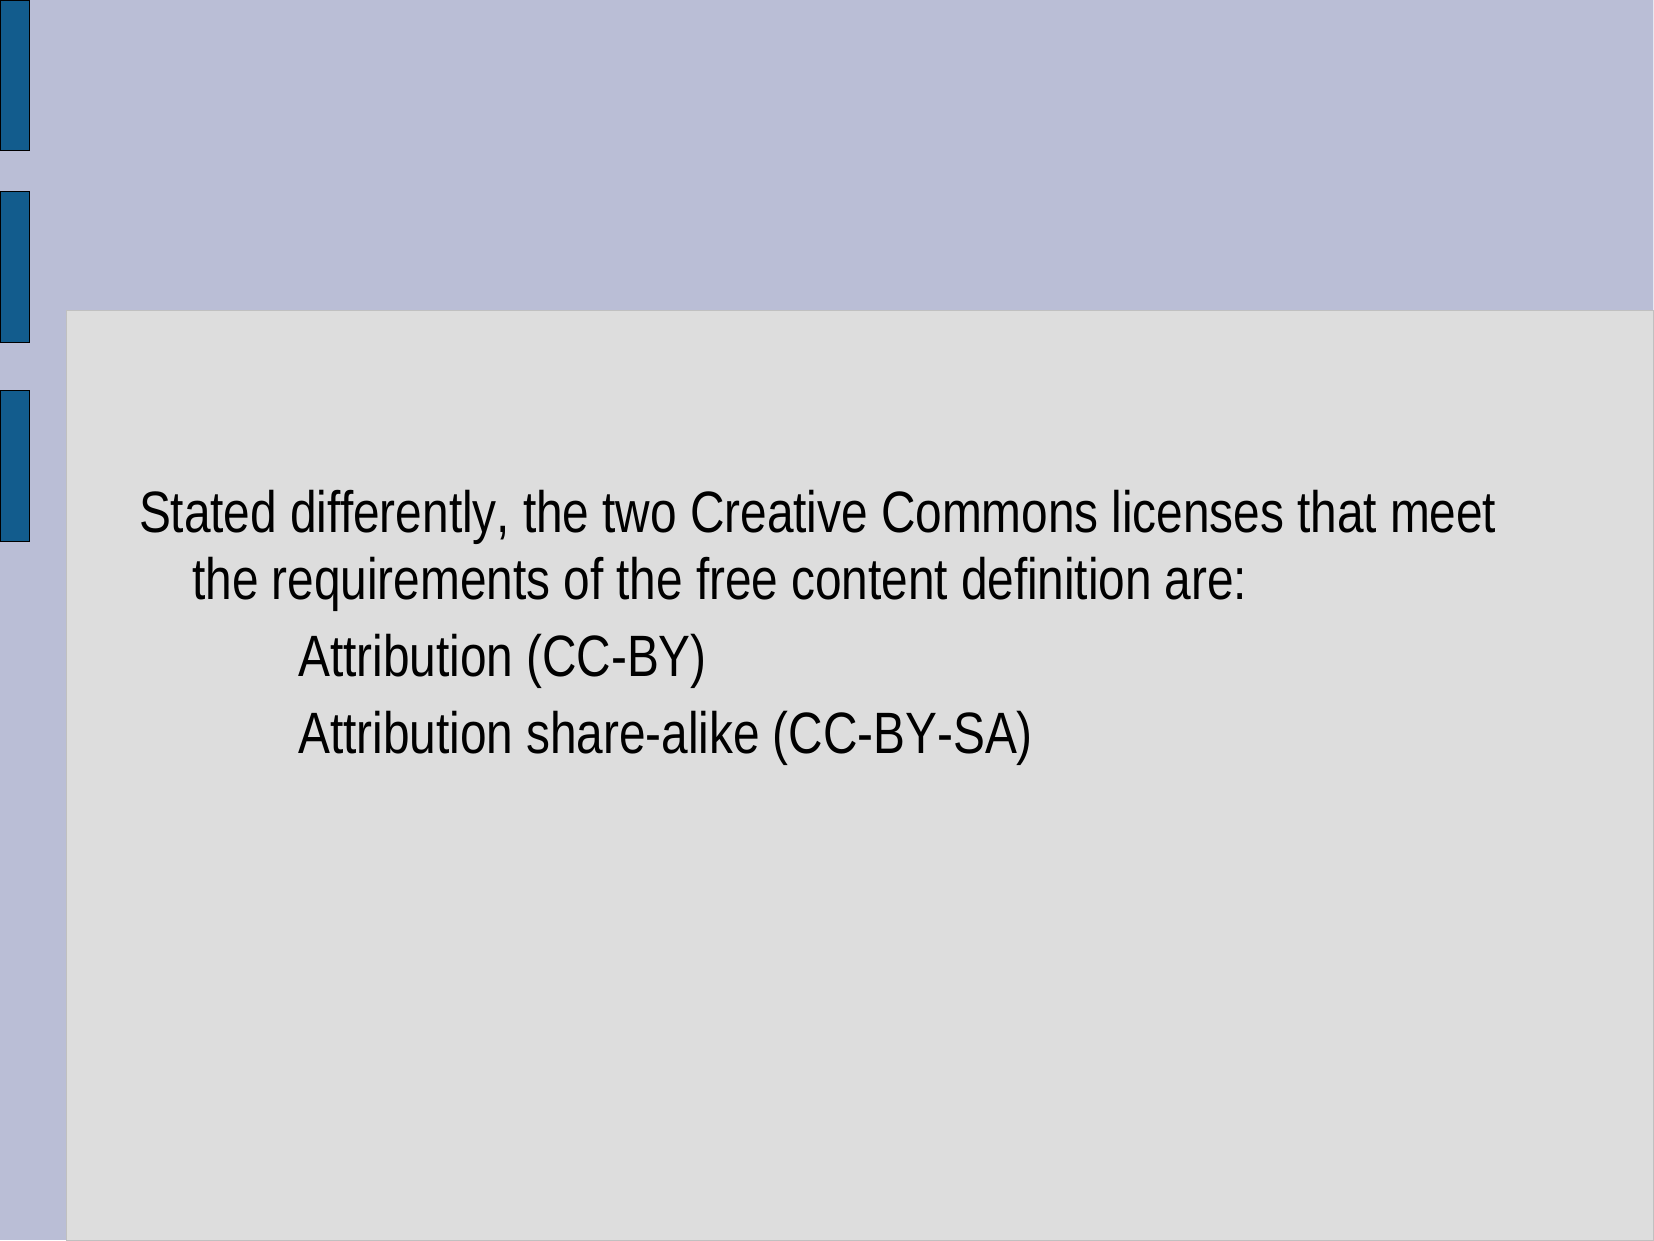

# Stated differently, the two Creative Commons licenses that meet the requirements of the free content definition are:
Attribution (CC-BY)
Attribution share-alike (CC-BY-SA)